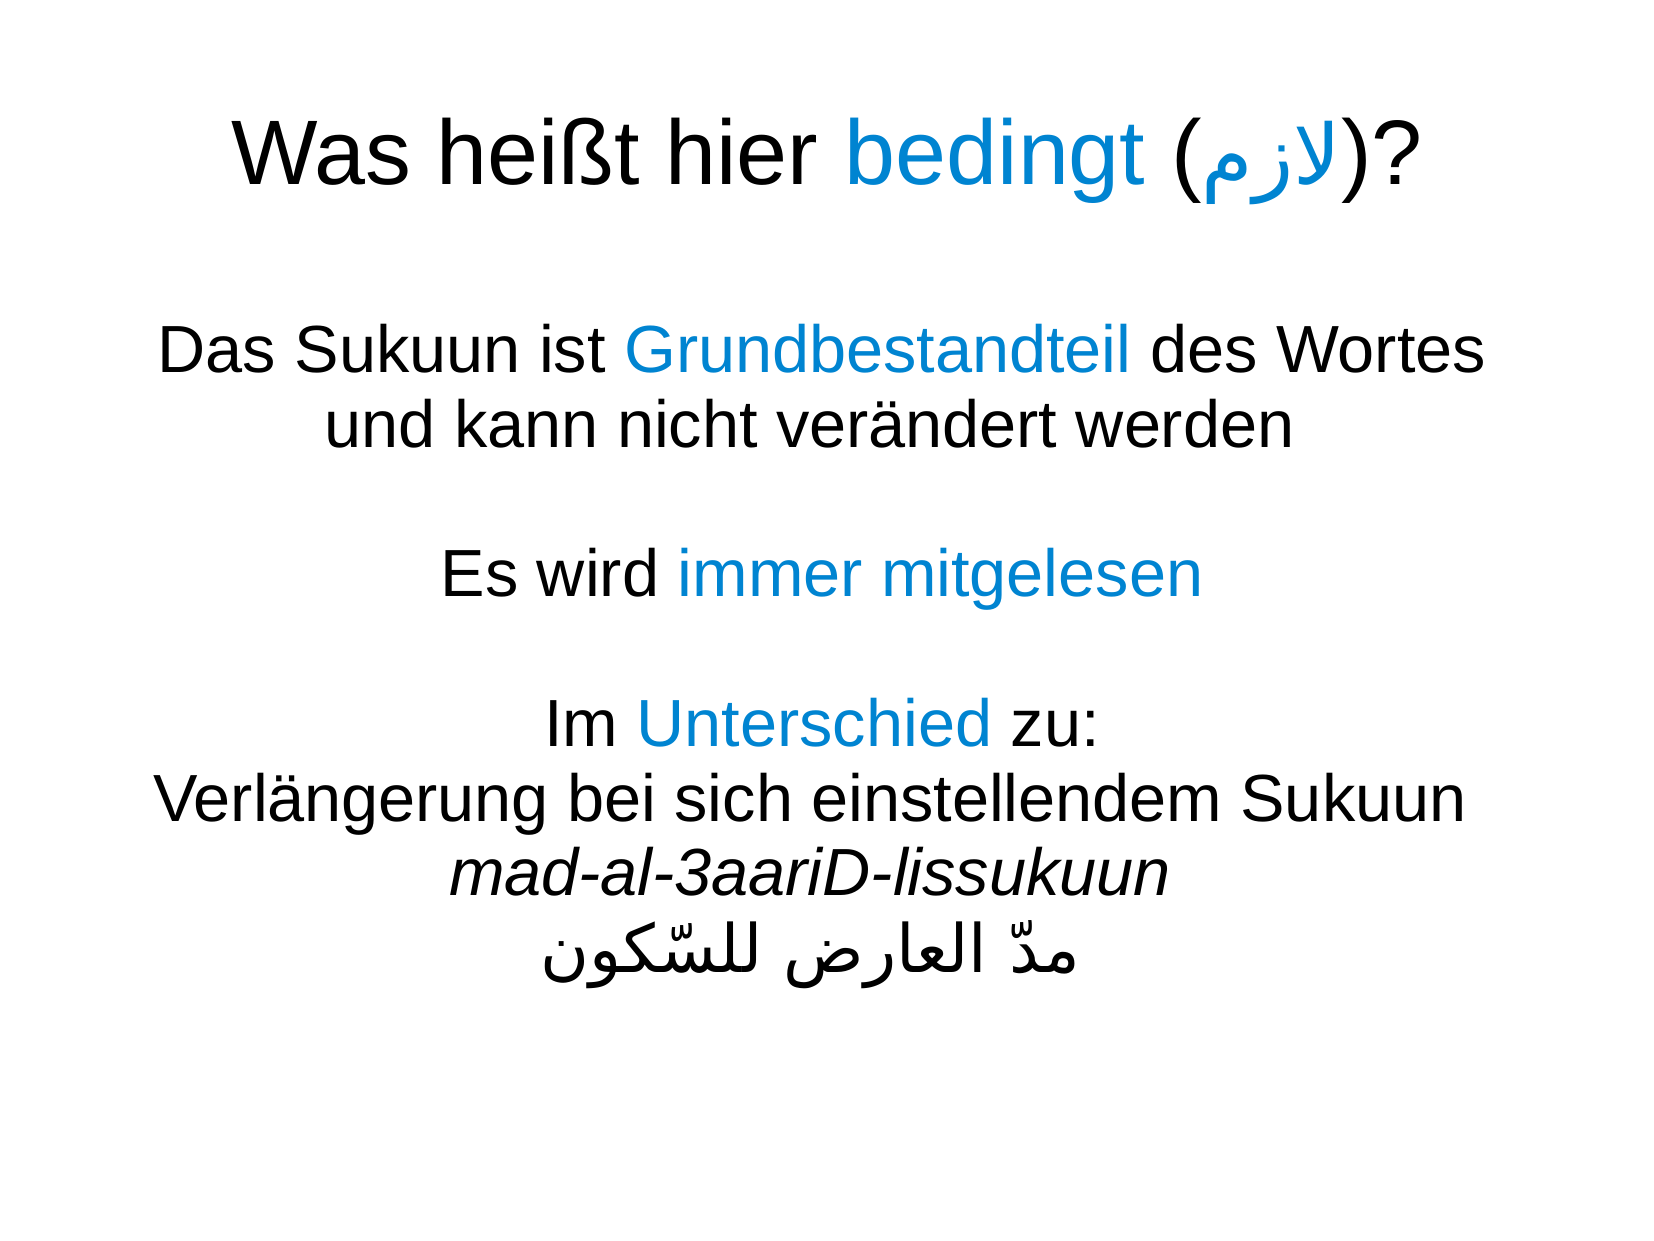

# Was heißt hier bedingt (لازم)?
Das Sukuun ist Grundbestandteil des Wortes und kann nicht verändert werden
Es wird immer mitgelesen
Im Unterschied zu:
Verlängerung bei sich einstellendem Sukuun mad-al-3aariD-lissukuun
مدّ العارض للسّكون